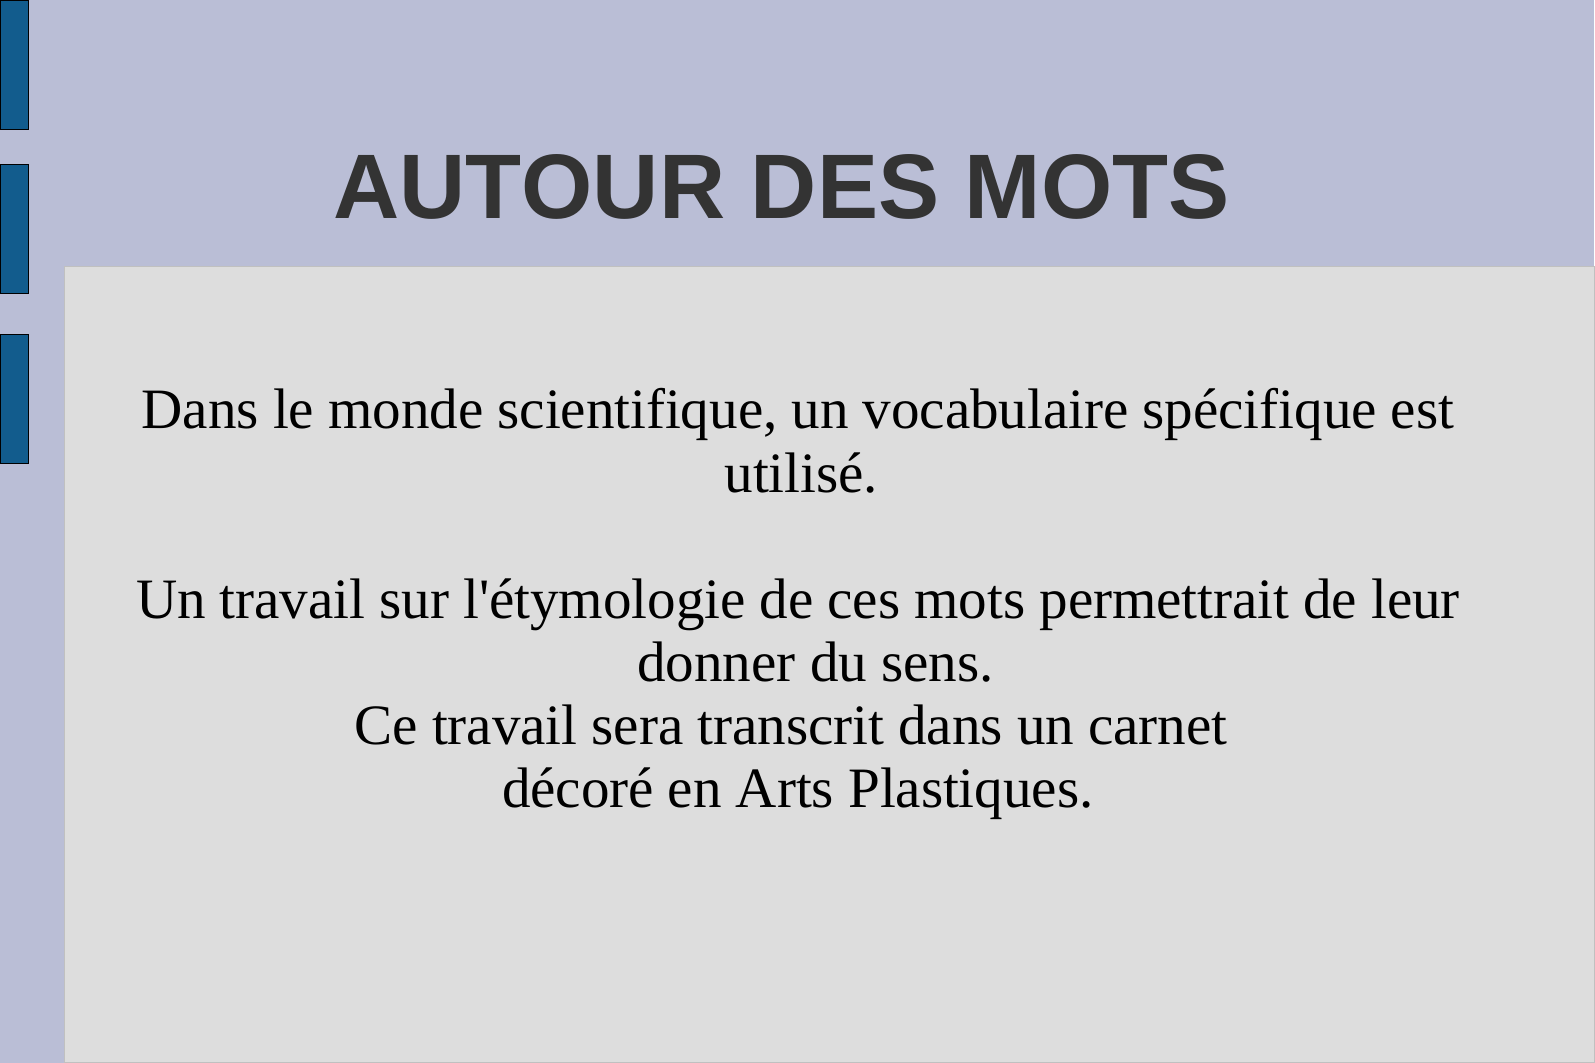

# AUTOUR DES MOTS
Dans le monde scientifique, un vocabulaire spécifique est utilisé.
Un travail sur l'étymologie de ces mots permettrait de leur donner du sens.
Ce travail sera transcrit dans un carnet
décoré en Arts Plastiques.